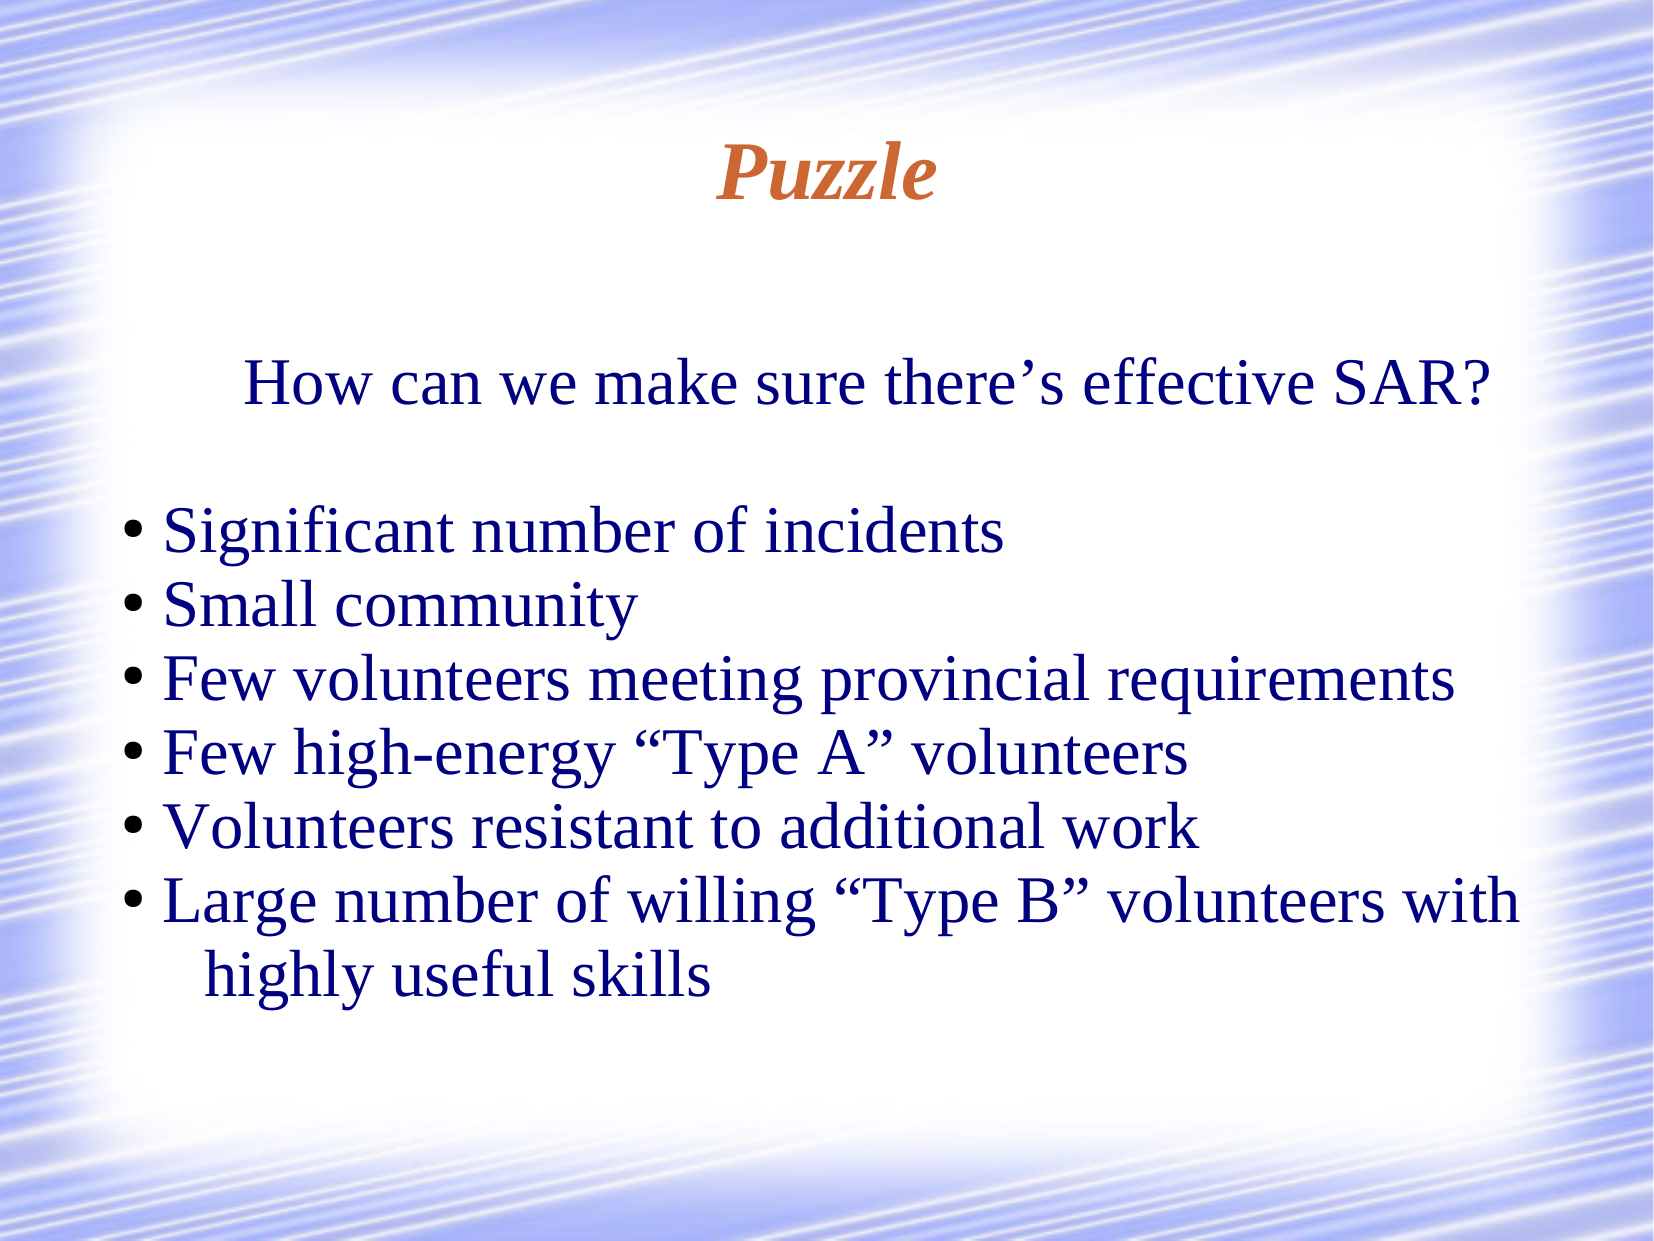

# Puzzle
How can we make sure there’s effective SAR?
 Significant number of incidents
 Small community
 Few volunteers meeting provincial requirements
 Few high-energy “Type A” volunteers
 Volunteers resistant to additional work
 Large number of willing “Type B” volunteers with highly useful skills